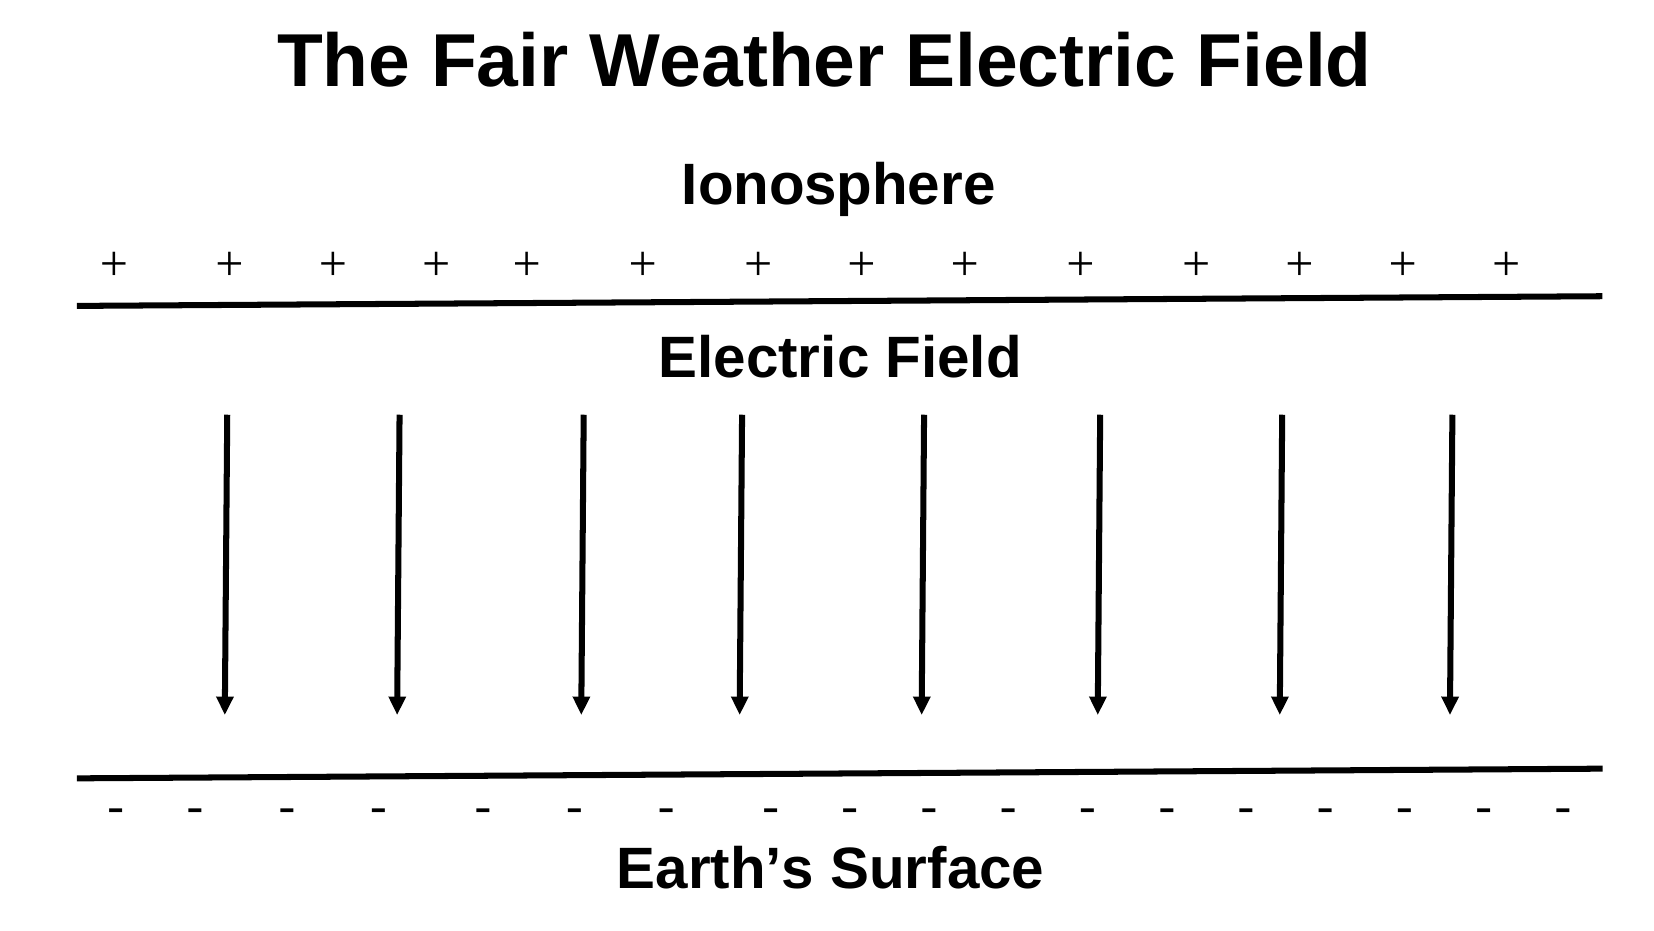

# The Fair Weather Electric Field
Ionosphere
+ + + + + + + + + + + + + +
Electric Field
- - - - - - - - - - - - - - - - - -
Earth’s Surface